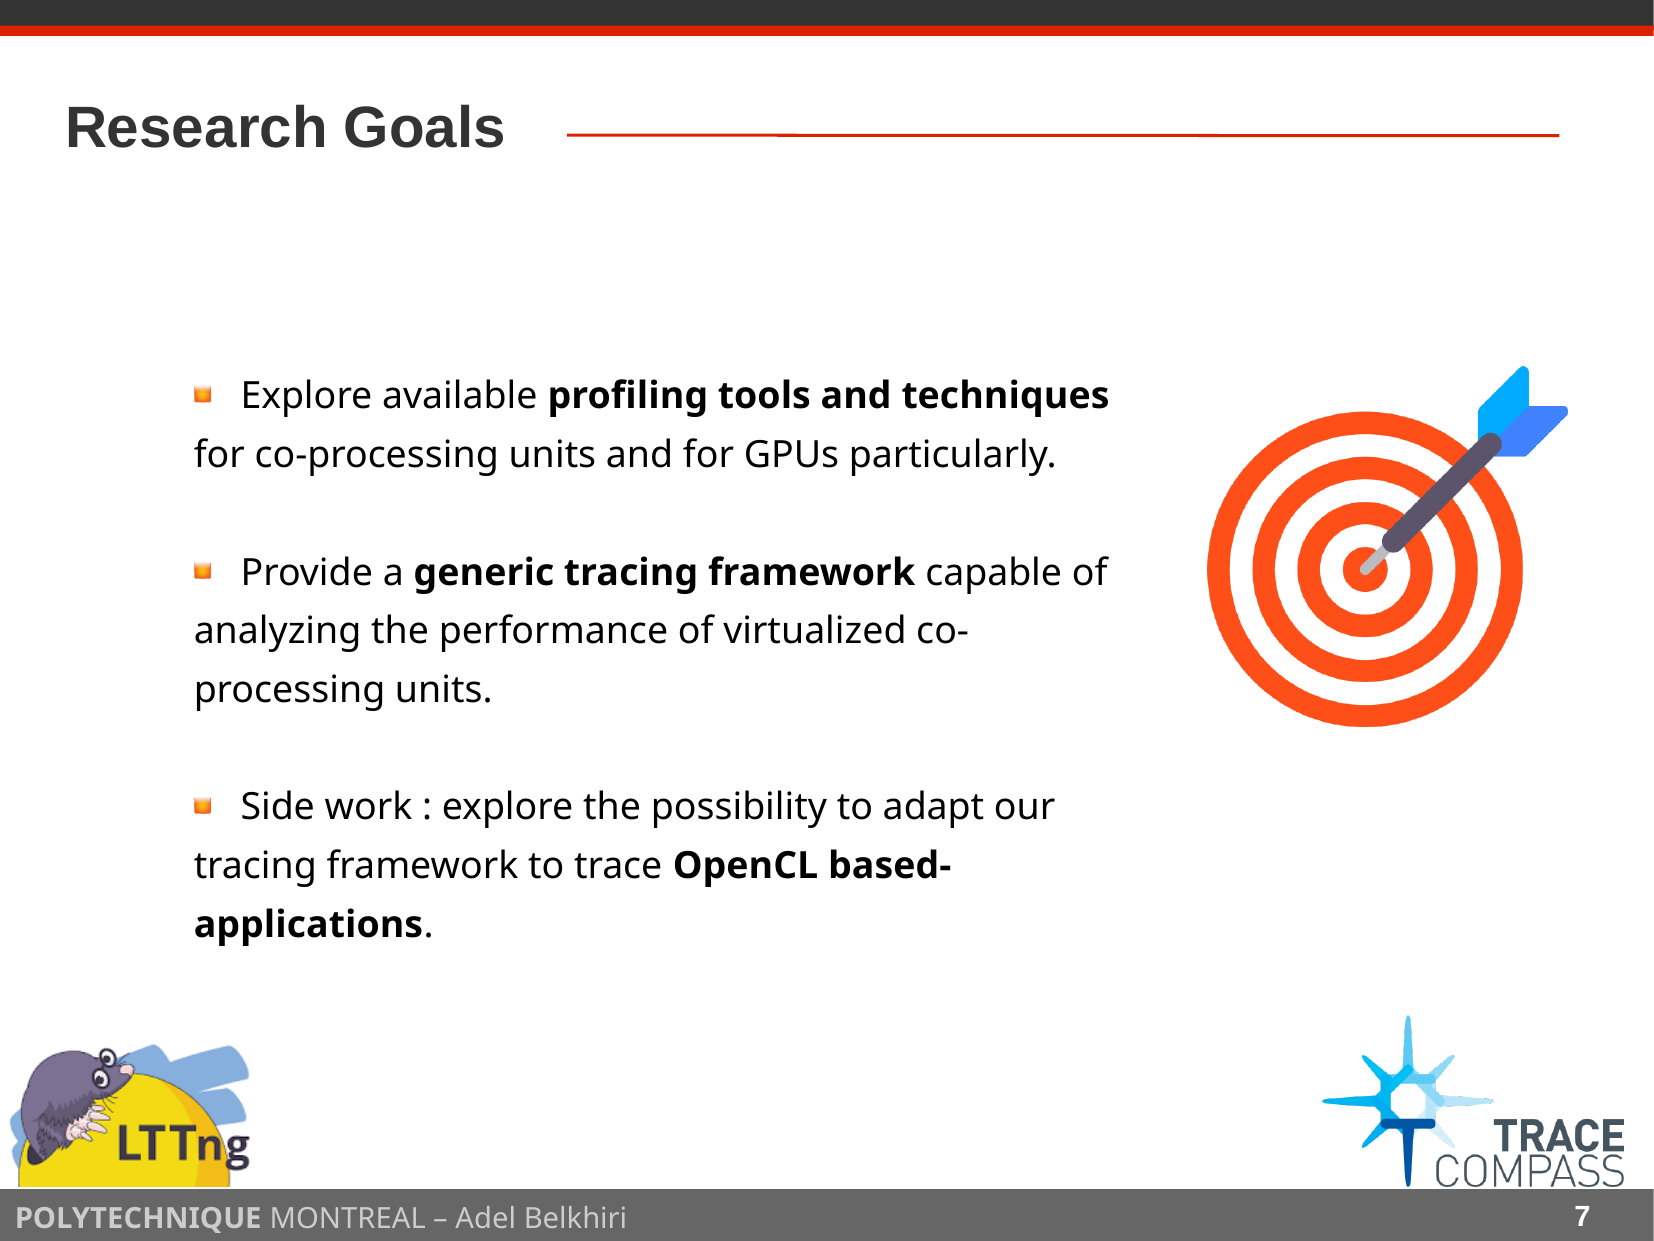

Research Goals
 Explore available profiling tools and techniques for co-processing units and for GPUs particularly.
 Provide a generic tracing framework capable of analyzing the performance of virtualized co-processing units.
 Side work : explore the possibility to adapt our tracing framework to trace OpenCL based- applications.
POLYTECHNIQUE MONTREAL – Adel Belkhiri
7